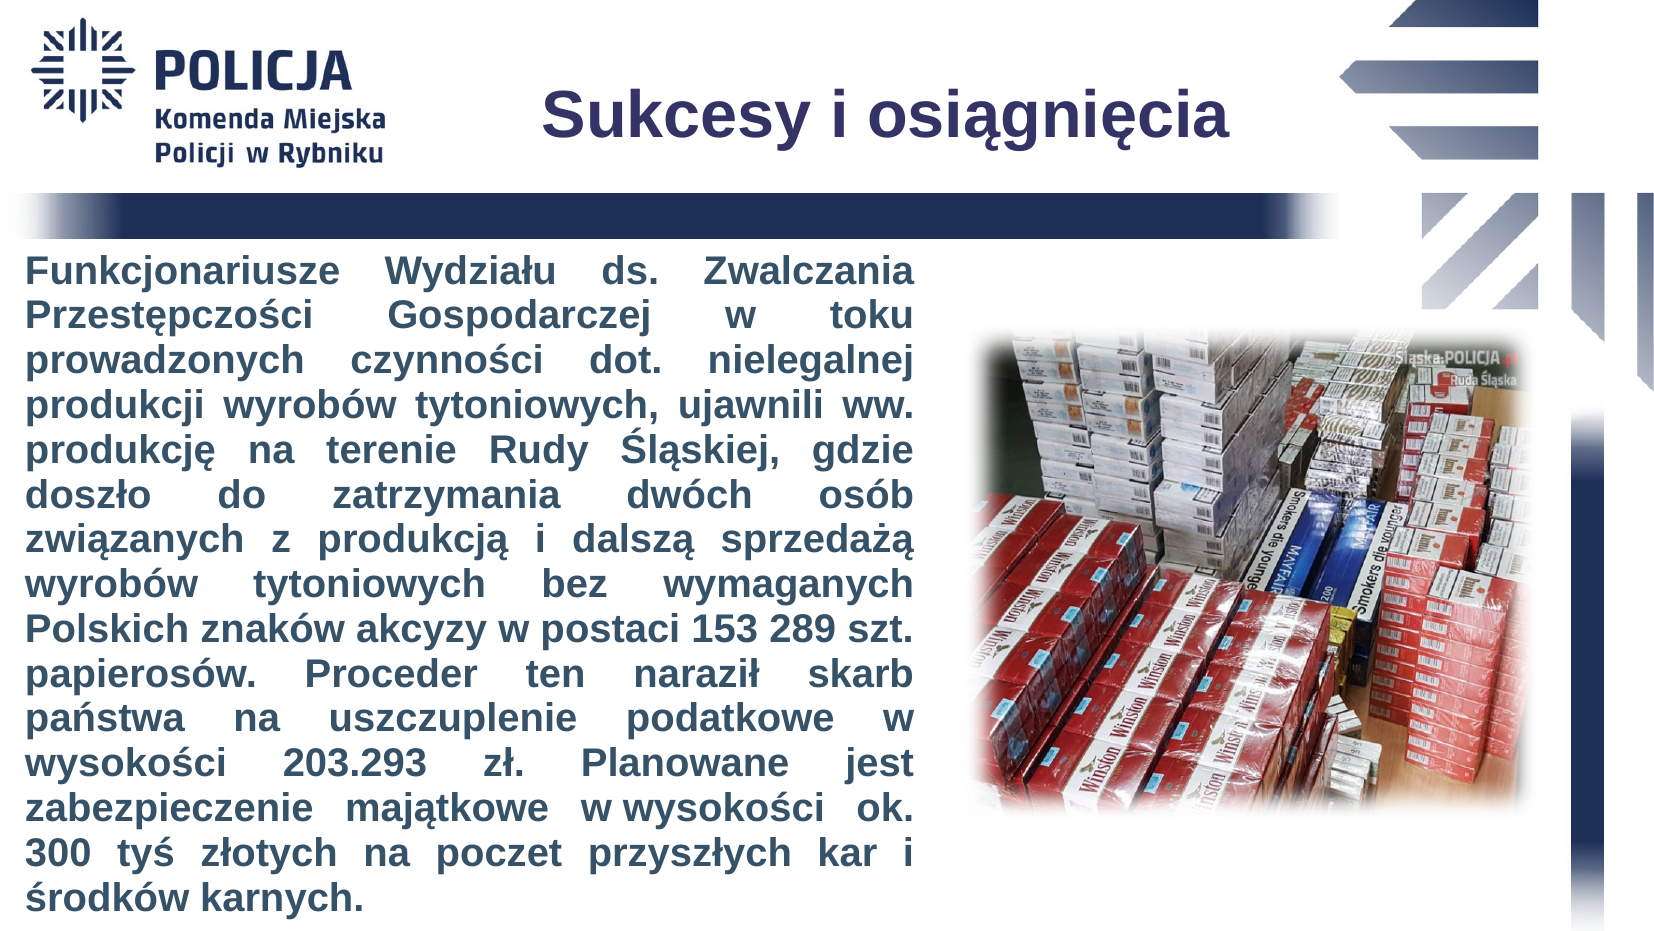

# Sukcesy i osiągnięcia
Funkcjonariusze Wydziału ds. Zwalczania Przestępczości Gospodarczej w toku prowadzonych czynności dot. nielegalnej produkcji wyrobów tytoniowych, ujawnili ww. produkcję na terenie Rudy Śląskiej, gdzie doszło do zatrzymania dwóch osób związanych z produkcją i dalszą sprzedażą wyrobów tytoniowych bez wymaganych Polskich znaków akcyzy w postaci 153 289 szt. papierosów. Proceder ten naraził skarb państwa na uszczuplenie podatkowe w wysokości 203.293 zł. Planowane jest zabezpieczenie majątkowe w wysokości ok. 300 tyś złotych na poczet przyszłych kar i środków karnych.